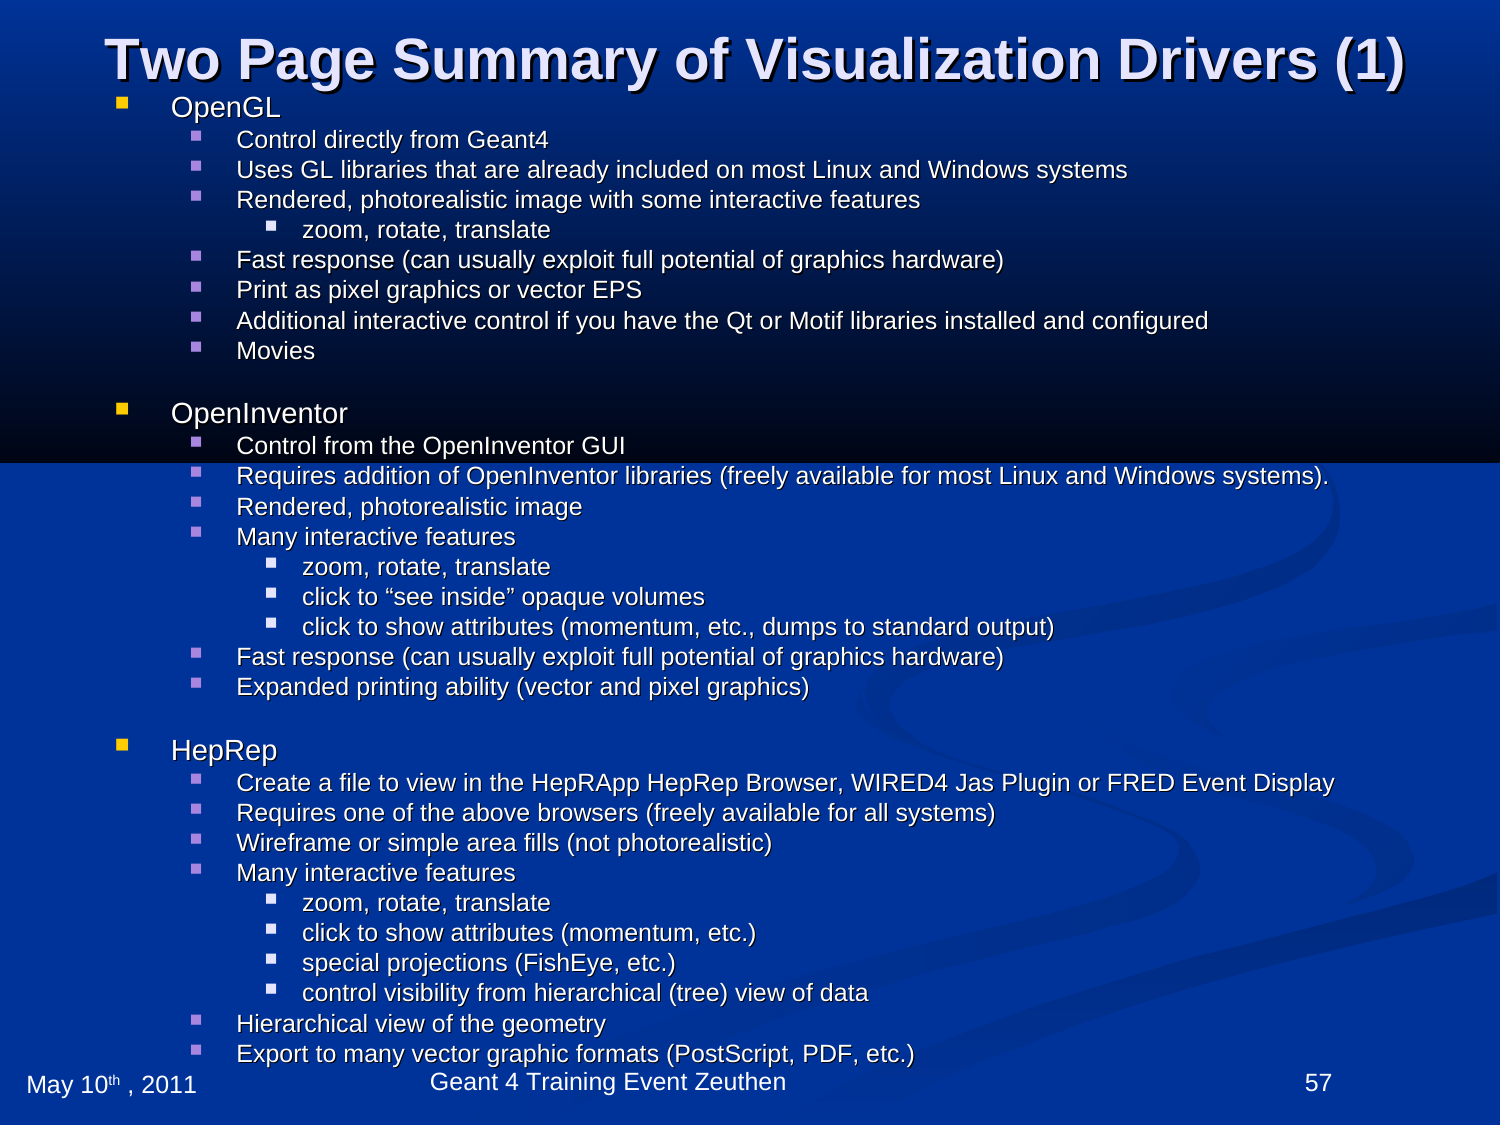

# Two Page Summary of Visualization Drivers (1)
OpenGL
Control directly from Geant4
Uses GL libraries that are already included on most Linux and Windows systems
Rendered, photorealistic image with some interactive features
zoom, rotate, translate
Fast response (can usually exploit full potential of graphics hardware)
Print as pixel graphics or vector EPS
Additional interactive control if you have the Qt or Motif libraries installed and configured
Movies
OpenInventor
Control from the OpenInventor GUI
Requires addition of OpenInventor libraries (freely available for most Linux and Windows systems).
Rendered, photorealistic image
Many interactive features
zoom, rotate, translate
click to “see inside” opaque volumes
click to show attributes (momentum, etc., dumps to standard output)
Fast response (can usually exploit full potential of graphics hardware)
Expanded printing ability (vector and pixel graphics)
HepRep
Create a file to view in the HepRApp HepRep Browser, WIRED4 Jas Plugin or FRED Event Display
Requires one of the above browsers (freely available for all systems)
Wireframe or simple area fills (not photorealistic)
Many interactive features
zoom, rotate, translate
click to show attributes (momentum, etc.)
special projections (FishEye, etc.)
control visibility from hierarchical (tree) view of data
Hierarchical view of the geometry
Export to many vector graphic formats (PostScript, PDF, etc.)
Introduction to Geant4 Visualization J. Perl
10 January 2011
57